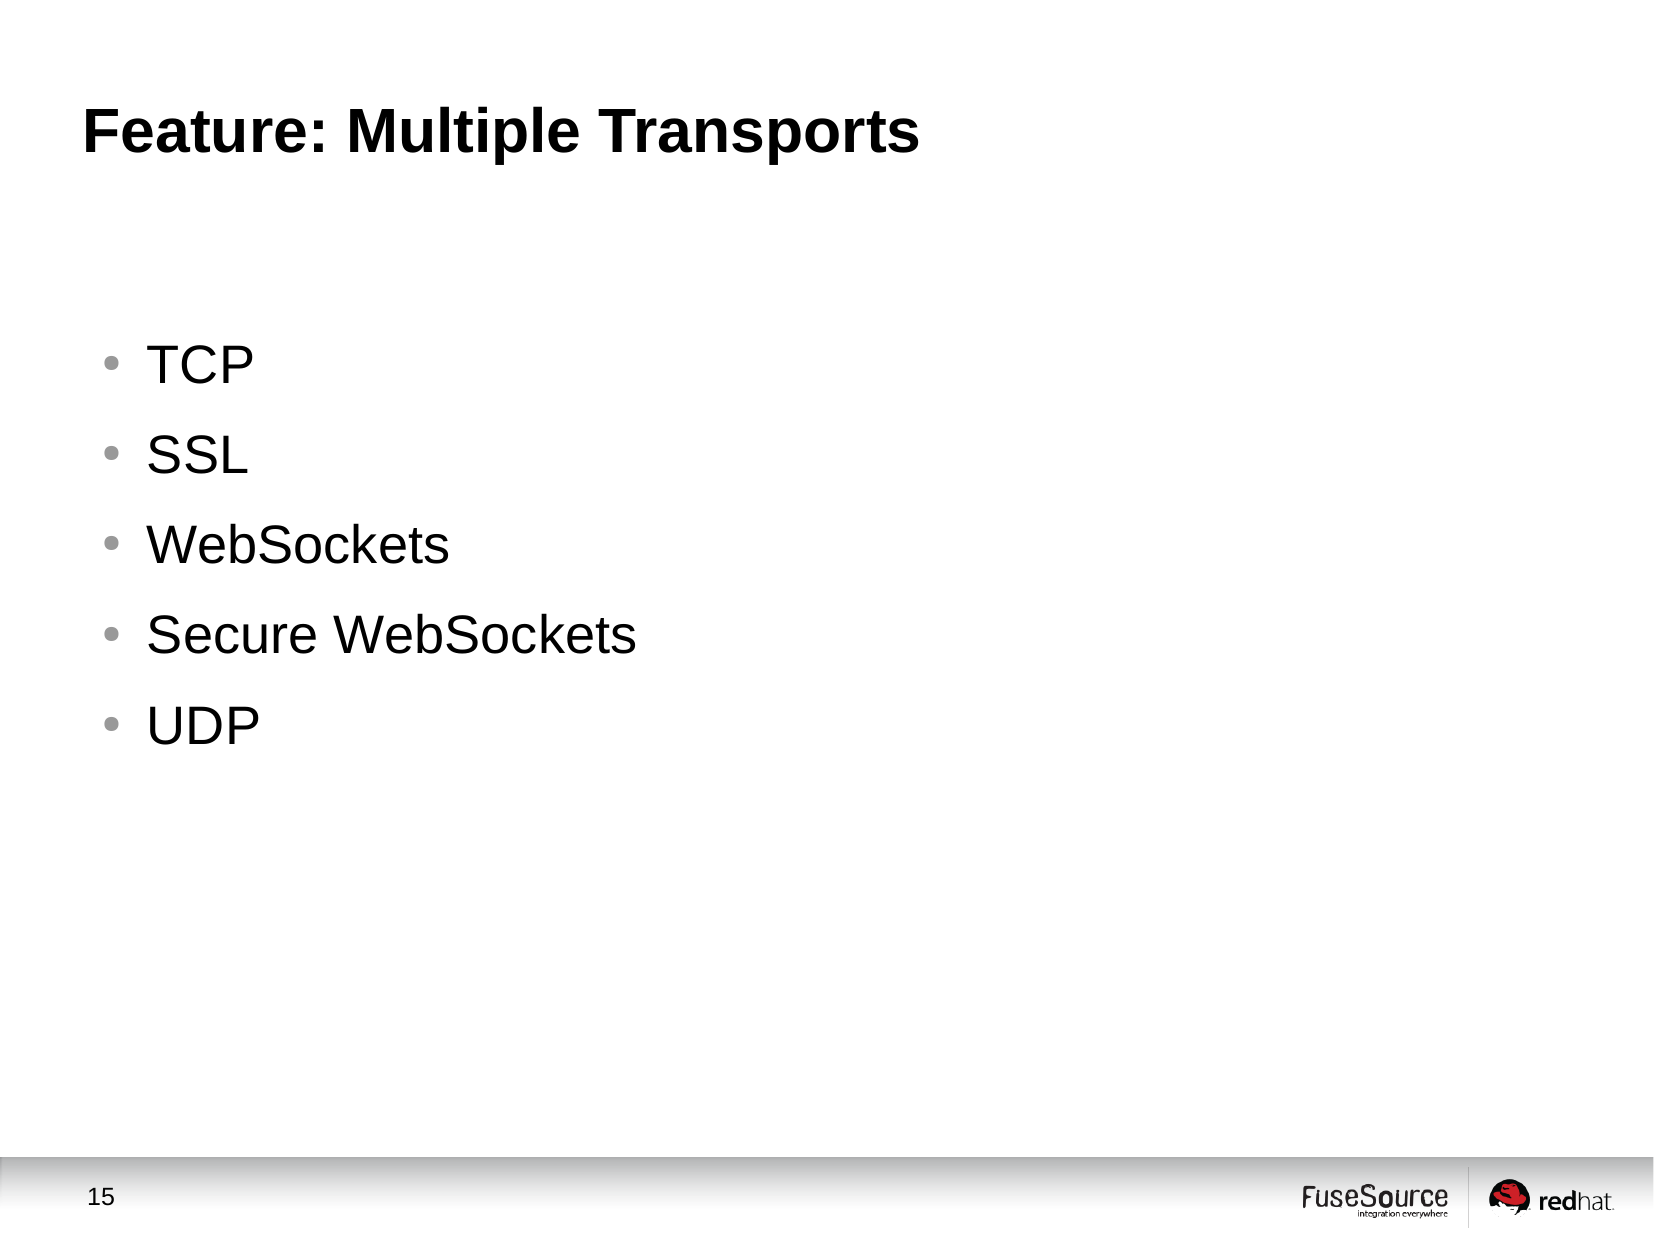

# Feature: Multiple Transports
TCP
SSL
WebSockets
Secure WebSockets
UDP